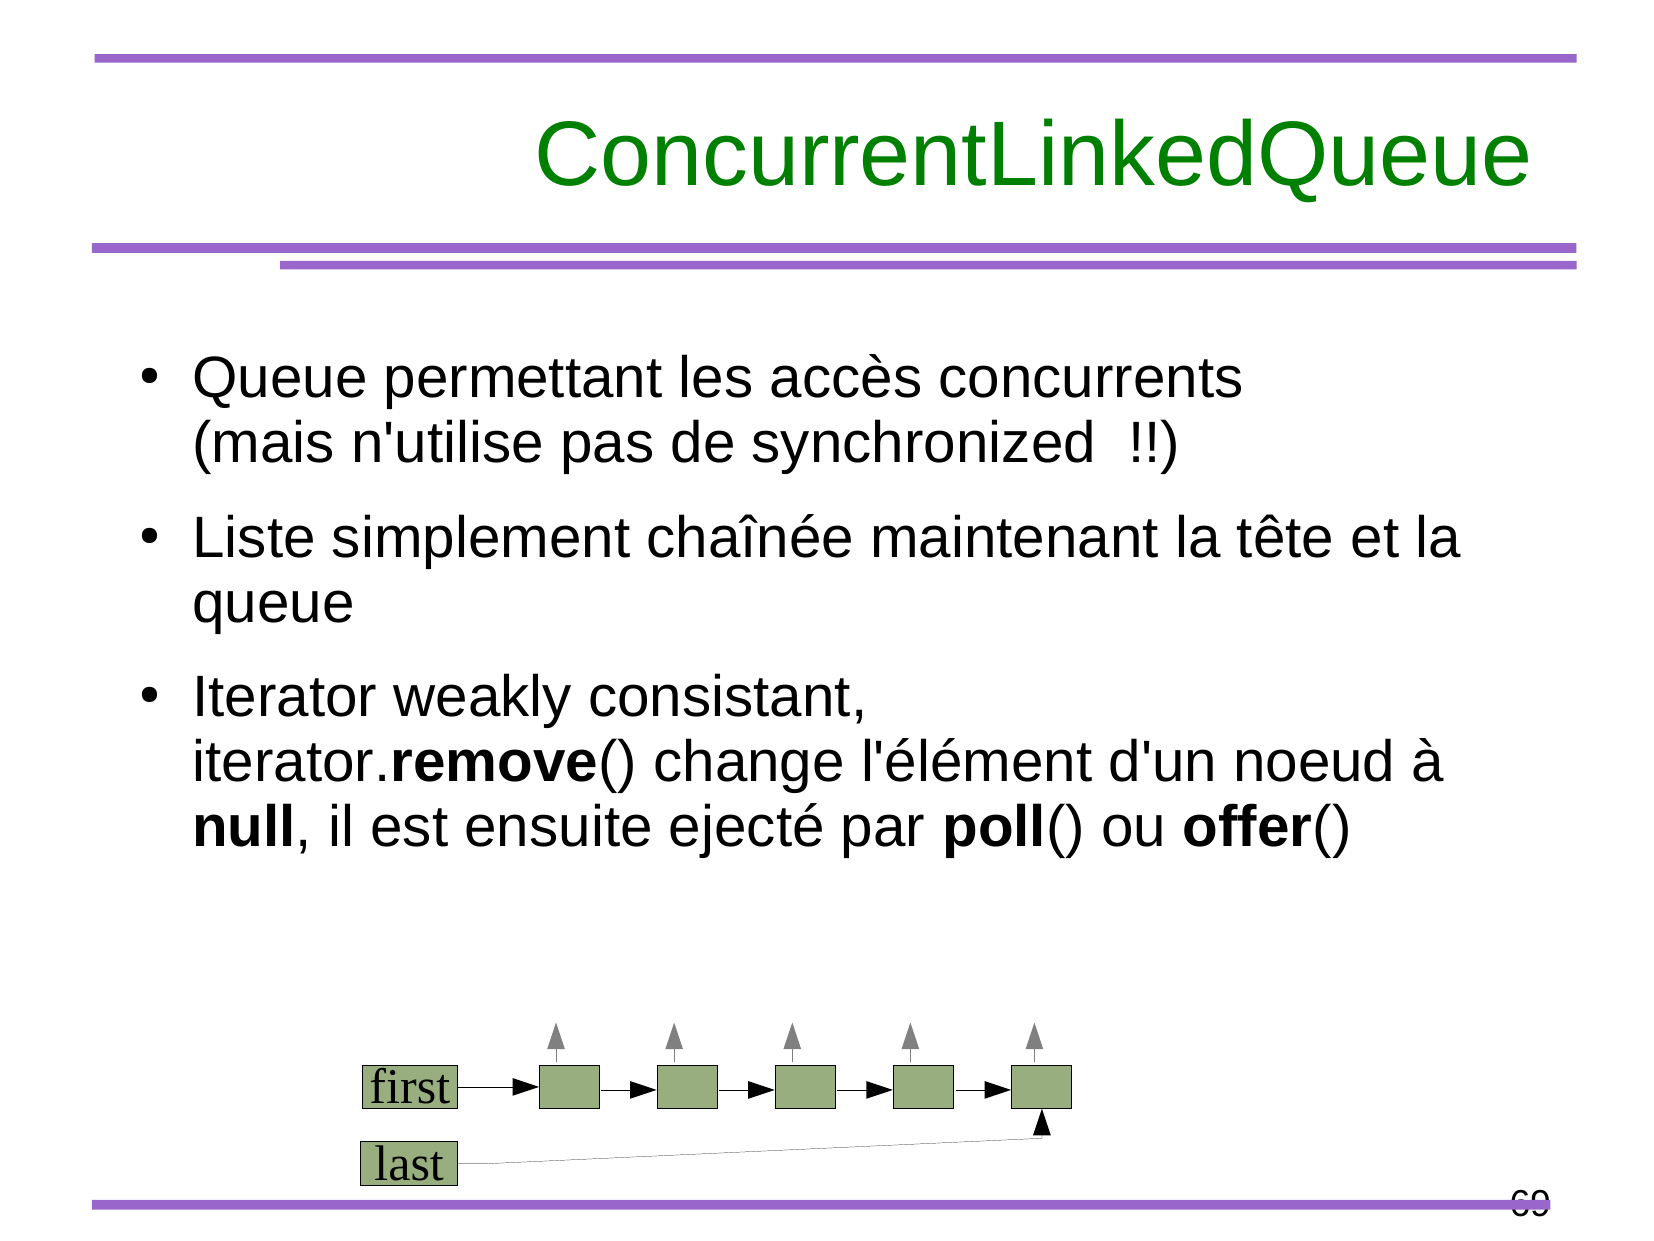

# ConcurrentLinkedQueue
Queue permettant les accès concurrents
(mais n'utilise pas de synchronized !!)
Liste simplement chaînée maintenant la tête et la queue
Iterator weakly consistant,
iterator.remove() change l'élément d'un noeud à null, il est ensuite ejecté par poll() ou offer()
first
last